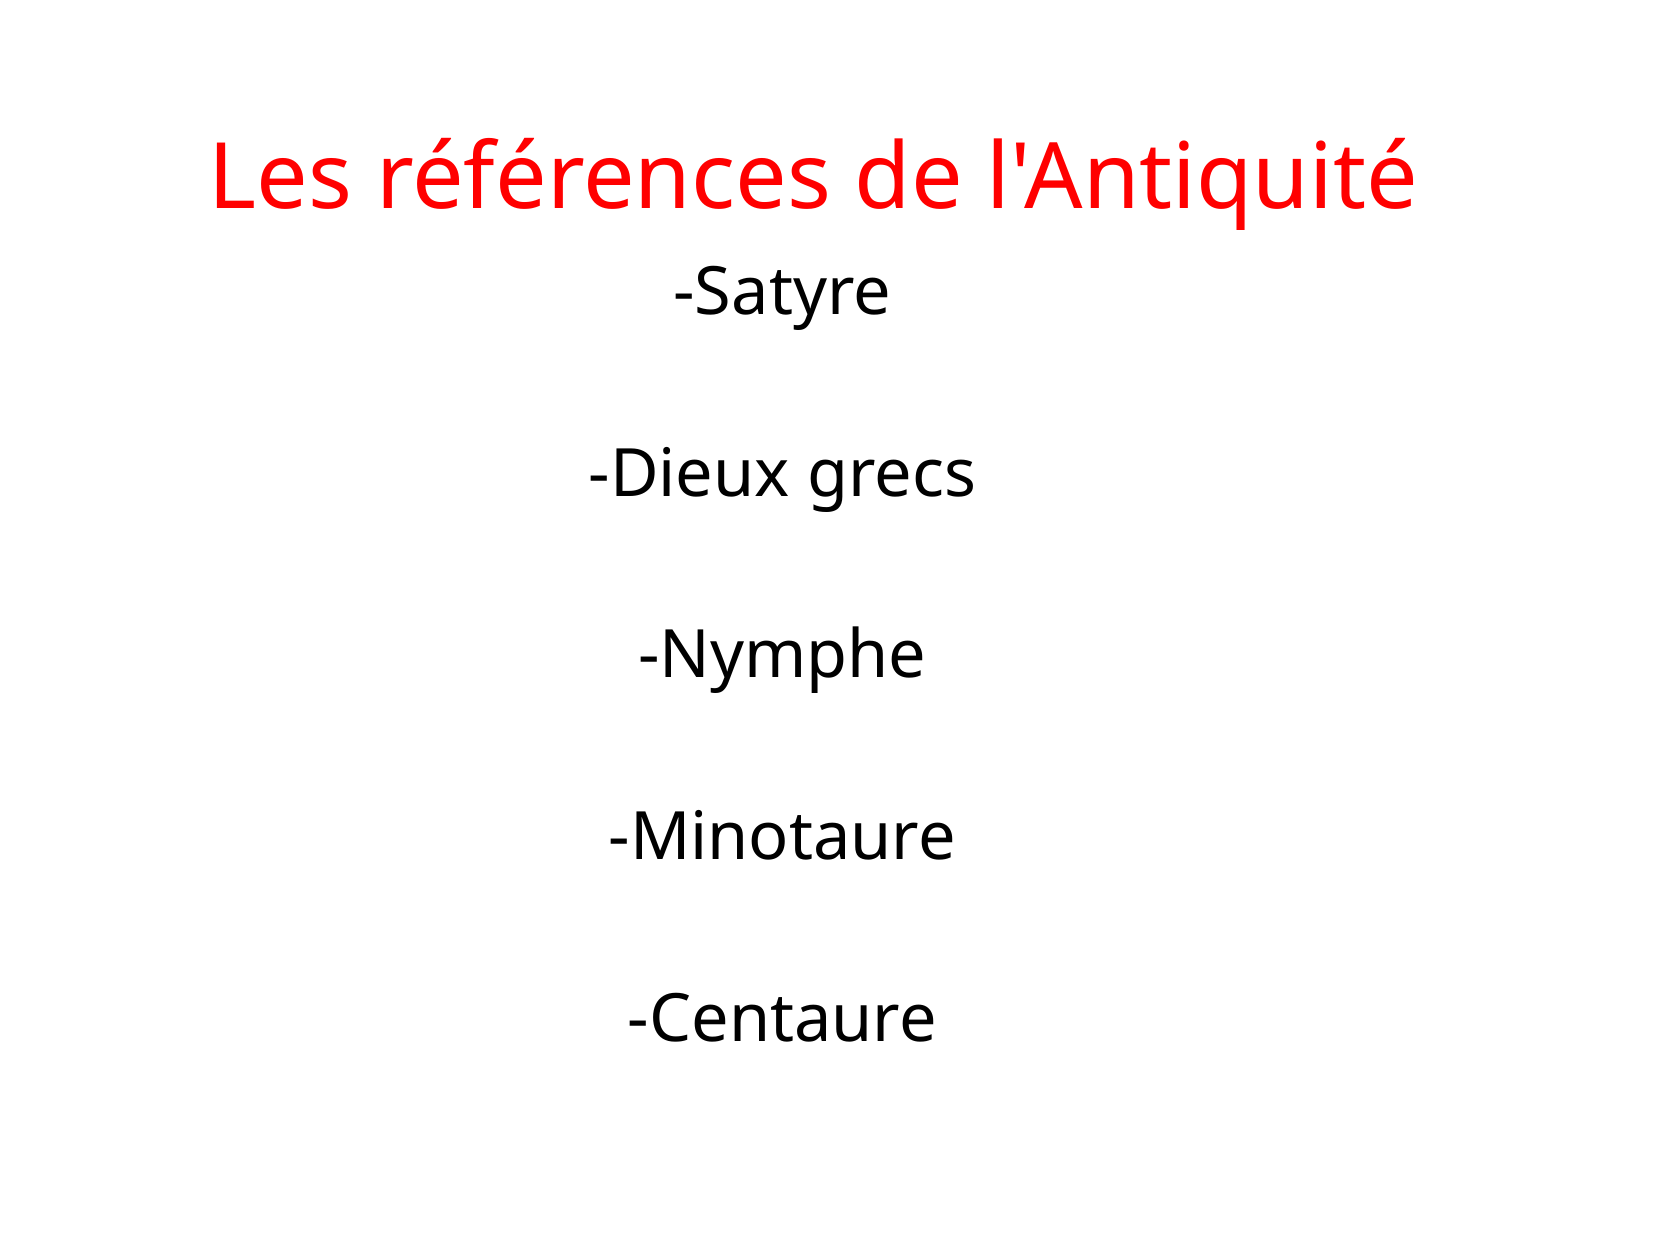

# Les références de l'Antiquité
-Satyre
-Dieux grecs
-Nymphe
-Minotaure
-Centaure